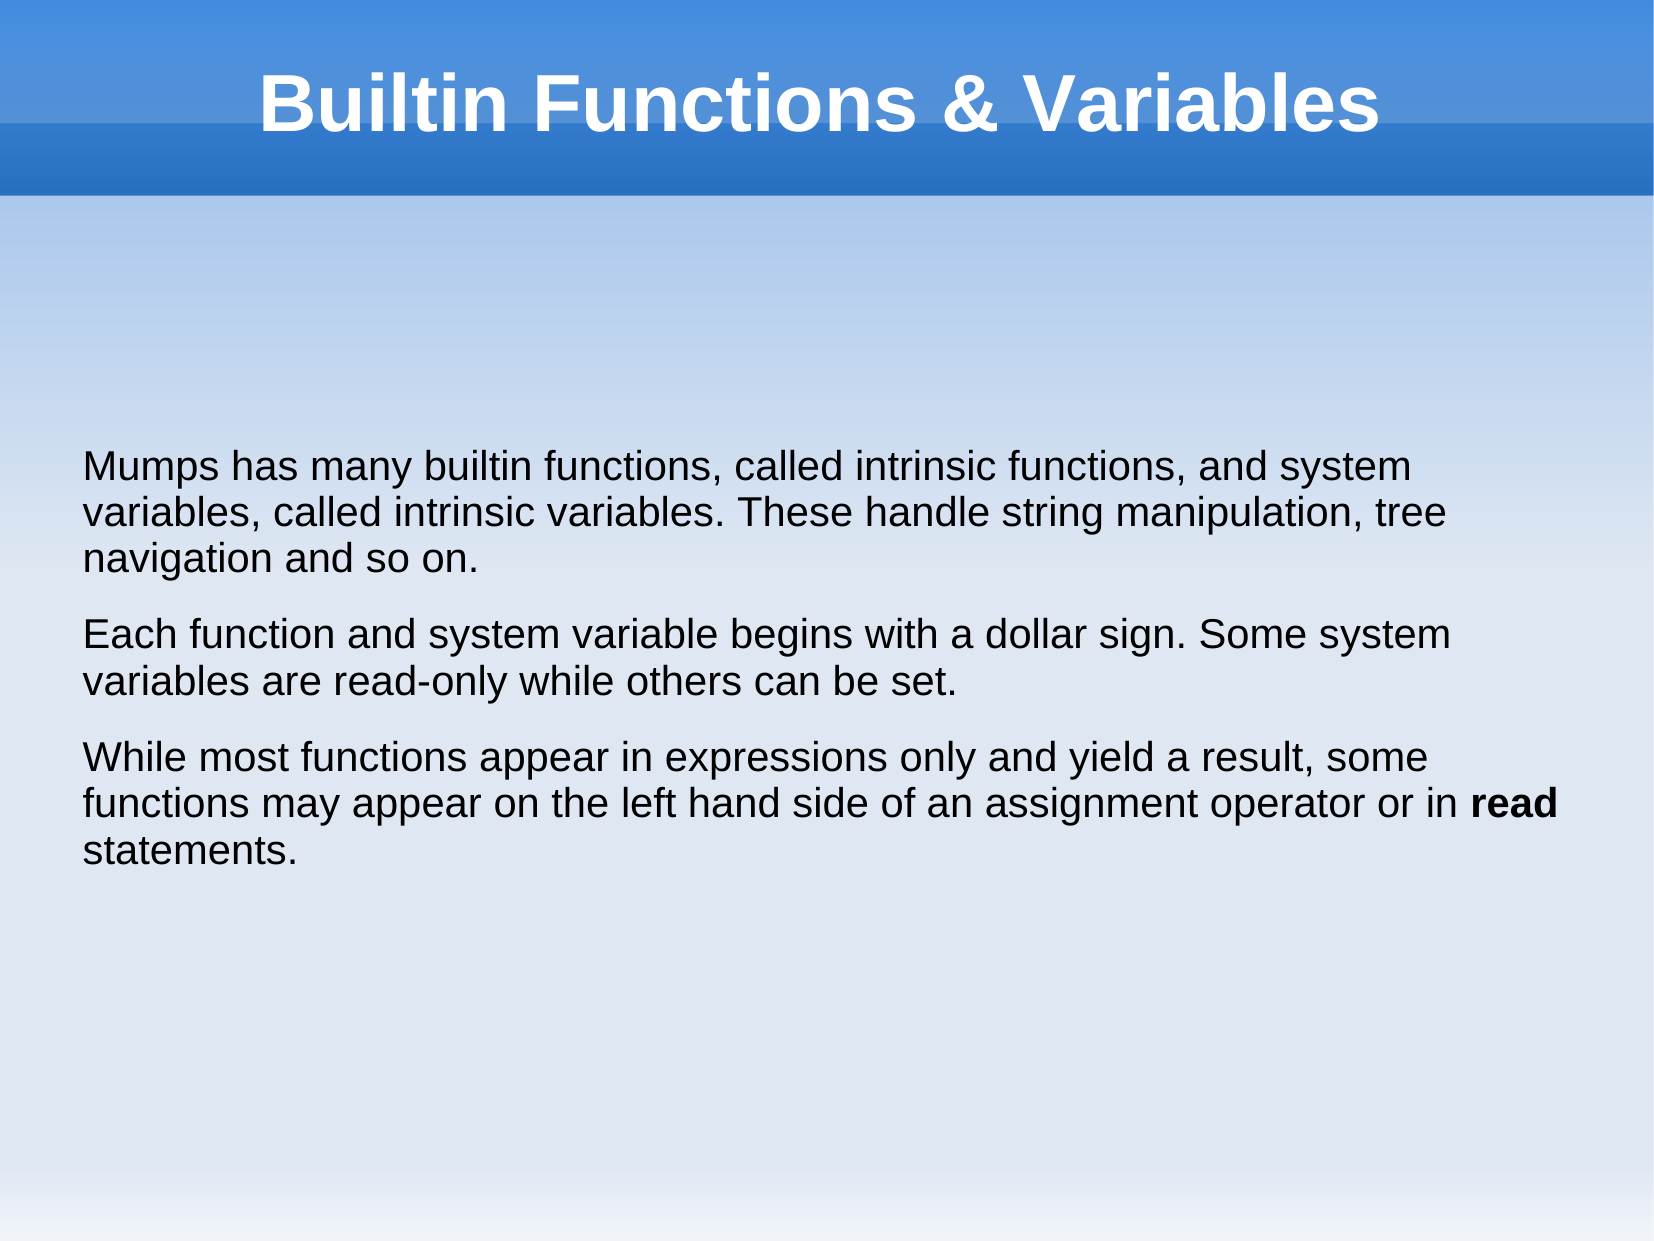

# Builtin Functions & Variables
Mumps has many builtin functions, called intrinsic functions, and system variables, called intrinsic variables. These handle string manipulation, tree navigation and so on.
Each function and system variable begins with a dollar sign. Some system variables are read-only while others can be set.
While most functions appear in expressions only and yield a result, some functions may appear on the left hand side of an assignment operator or in read statements.